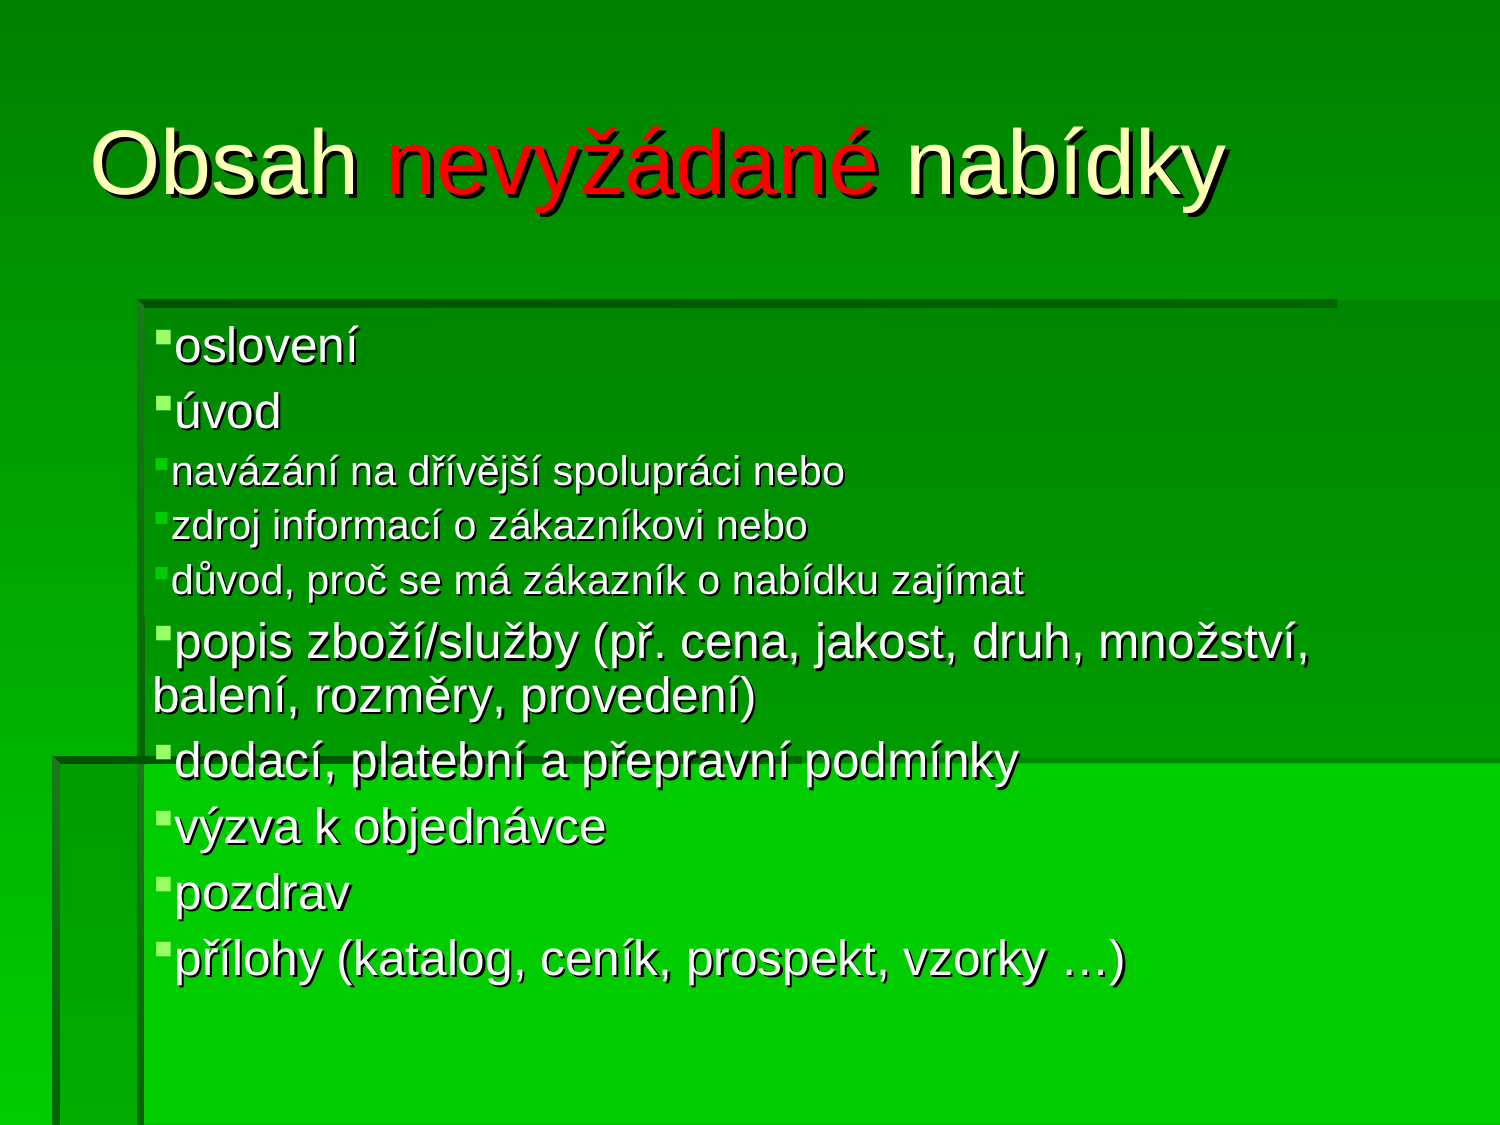

# Obsah nevyžádané nabídky
oslovení
úvod
navázání na dřívější spolupráci nebo
zdroj informací o zákazníkovi nebo
důvod, proč se má zákazník o nabídku zajímat
popis zboží/služby (př. cena, jakost, druh, množství, balení, rozměry, provedení)
dodací, platební a přepravní podmínky
výzva k objednávce
pozdrav
přílohy (katalog, ceník, prospekt, vzorky …)‏